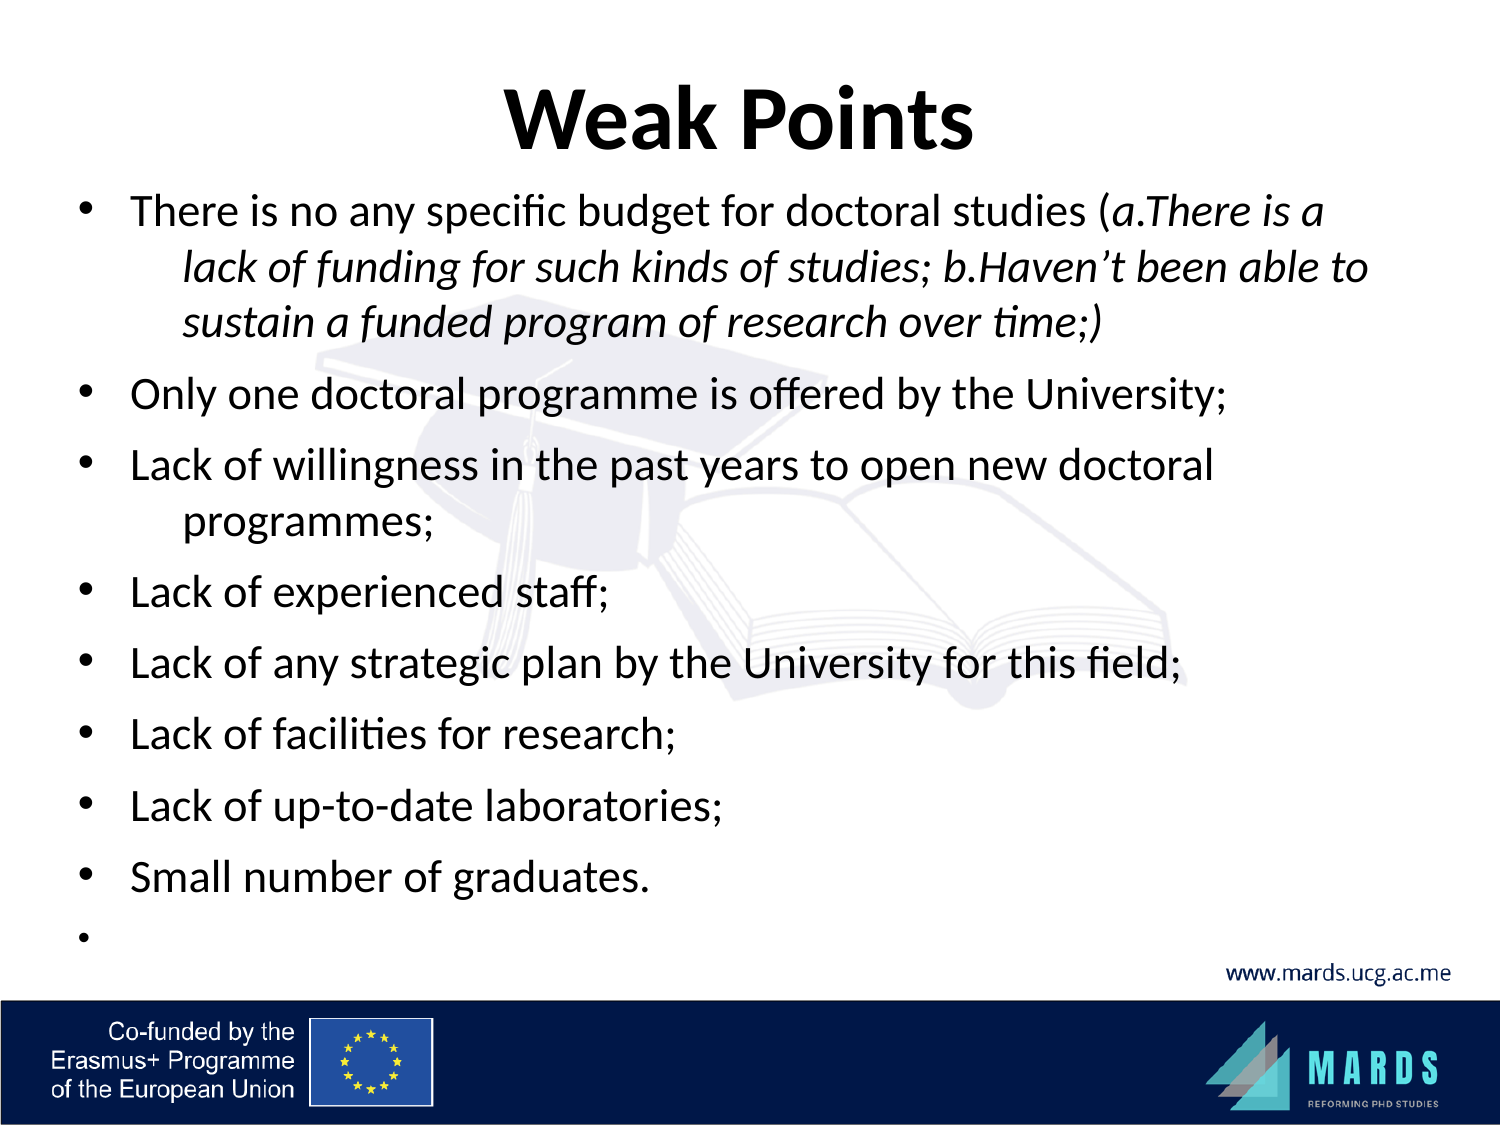

# Weak Points
There is no any specific budget for doctoral studies (a.There is a lack of funding for such kinds of studies; b.Haven’t been able to sustain a funded program of research over time;)
Only one doctoral programme is offered by the University;
Lack of willingness in the past years to open new doctoral programmes;
Lack of experienced staff;
Lack of any strategic plan by the University for this field;
Lack of facilities for research;
Lack of up-to-date laboratories;
Small number of graduates.